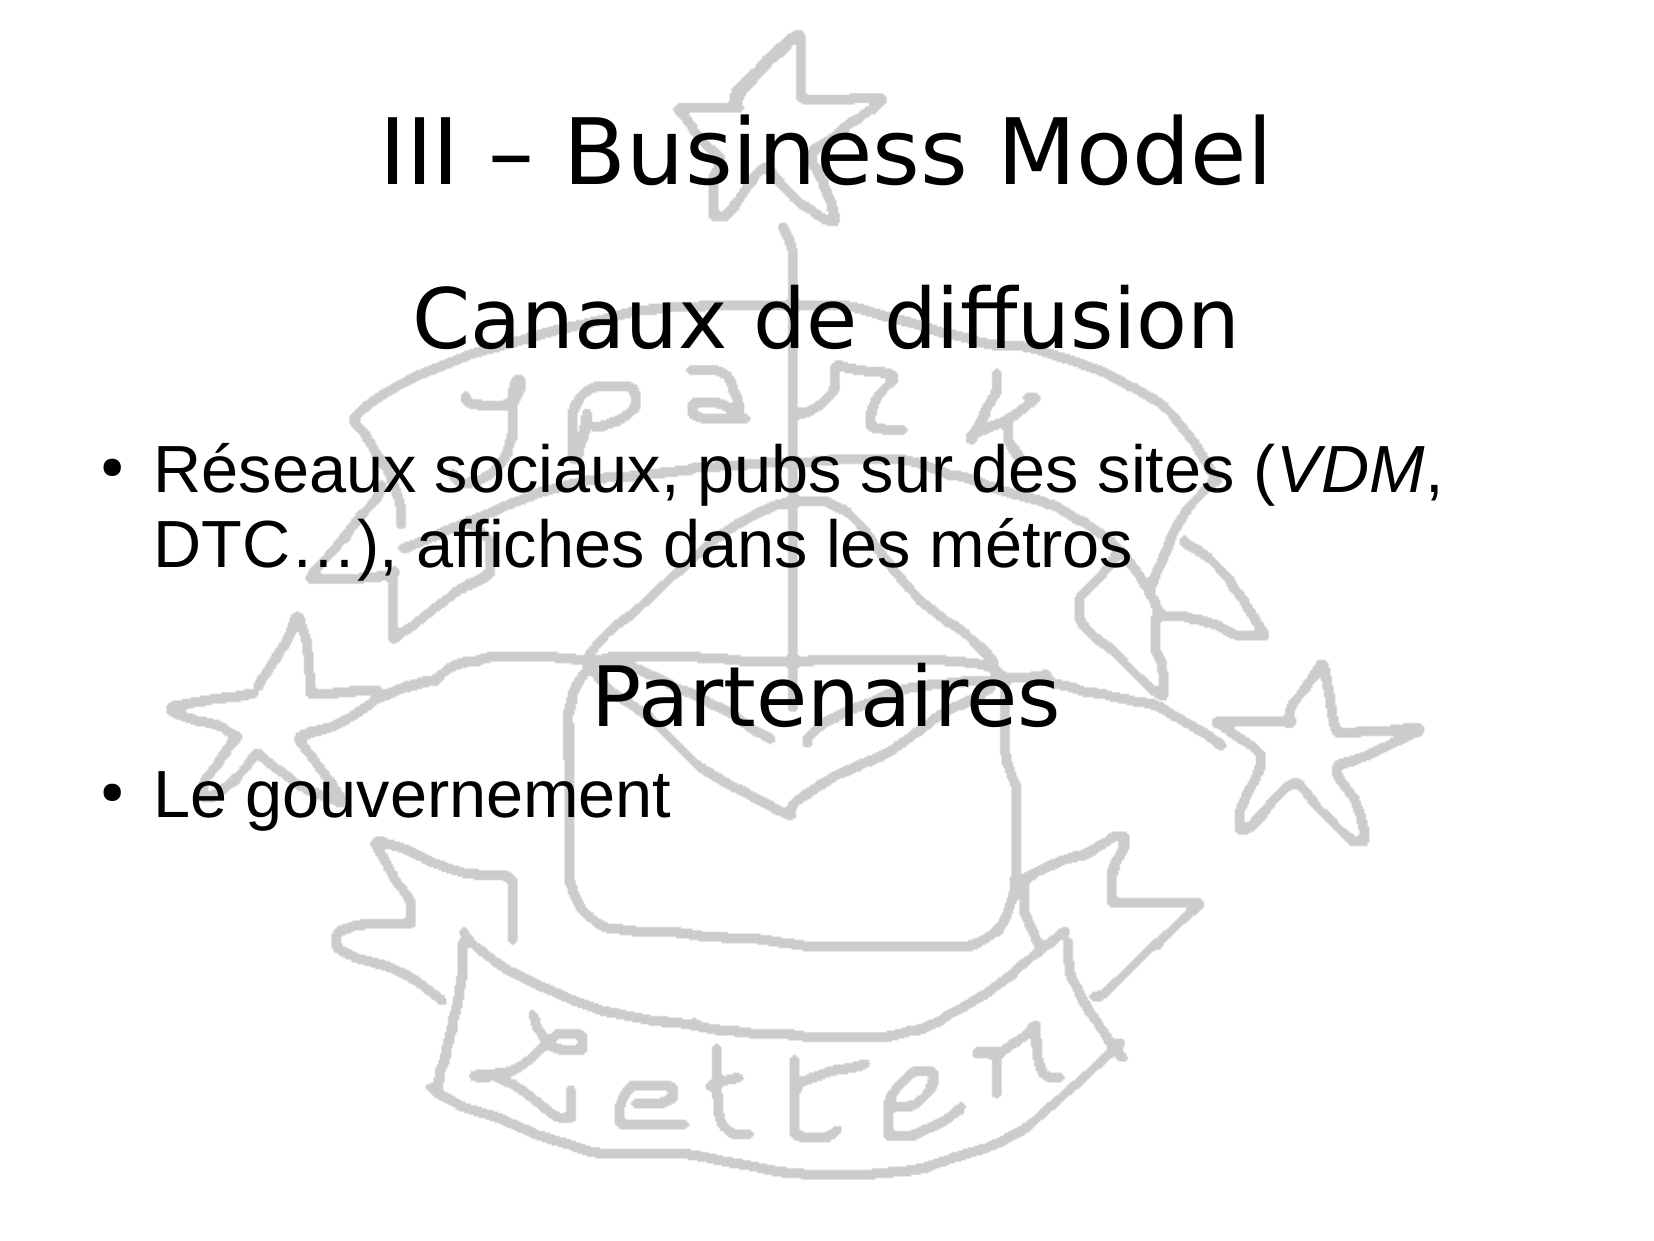

# III – Business Model
Canaux de diffusion
Réseaux sociaux, pubs sur des sites (VDM, DTC…), affiches dans les métros
Partenaires
Le gouvernement